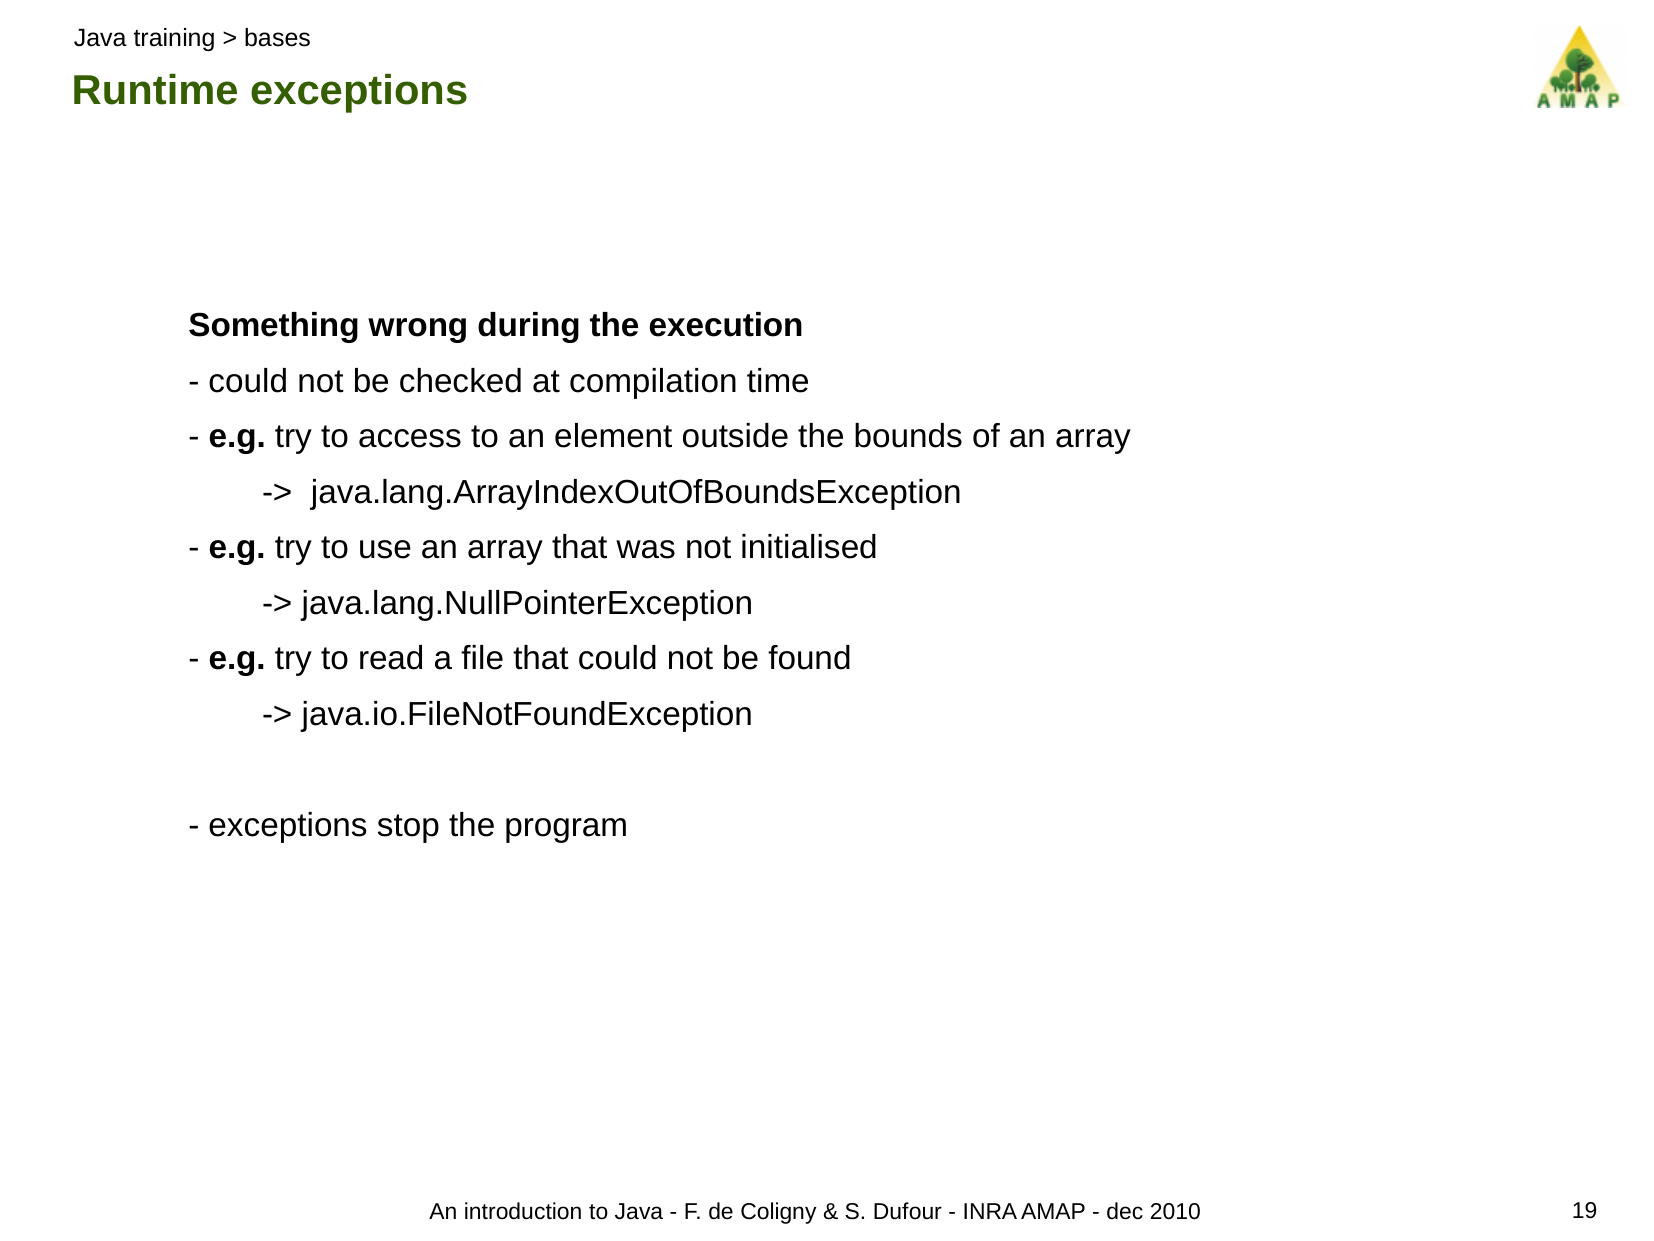

Java training > bases
Runtime exceptions
Something wrong during the execution
- could not be checked at compilation time
- e.g. try to access to an element outside the bounds of an array
	-> java.lang.ArrayIndexOutOfBoundsException
- e.g. try to use an array that was not initialised
	-> java.lang.NullPointerException
- e.g. try to read a file that could not be found
	-> java.io.FileNotFoundException
- exceptions stop the program
19